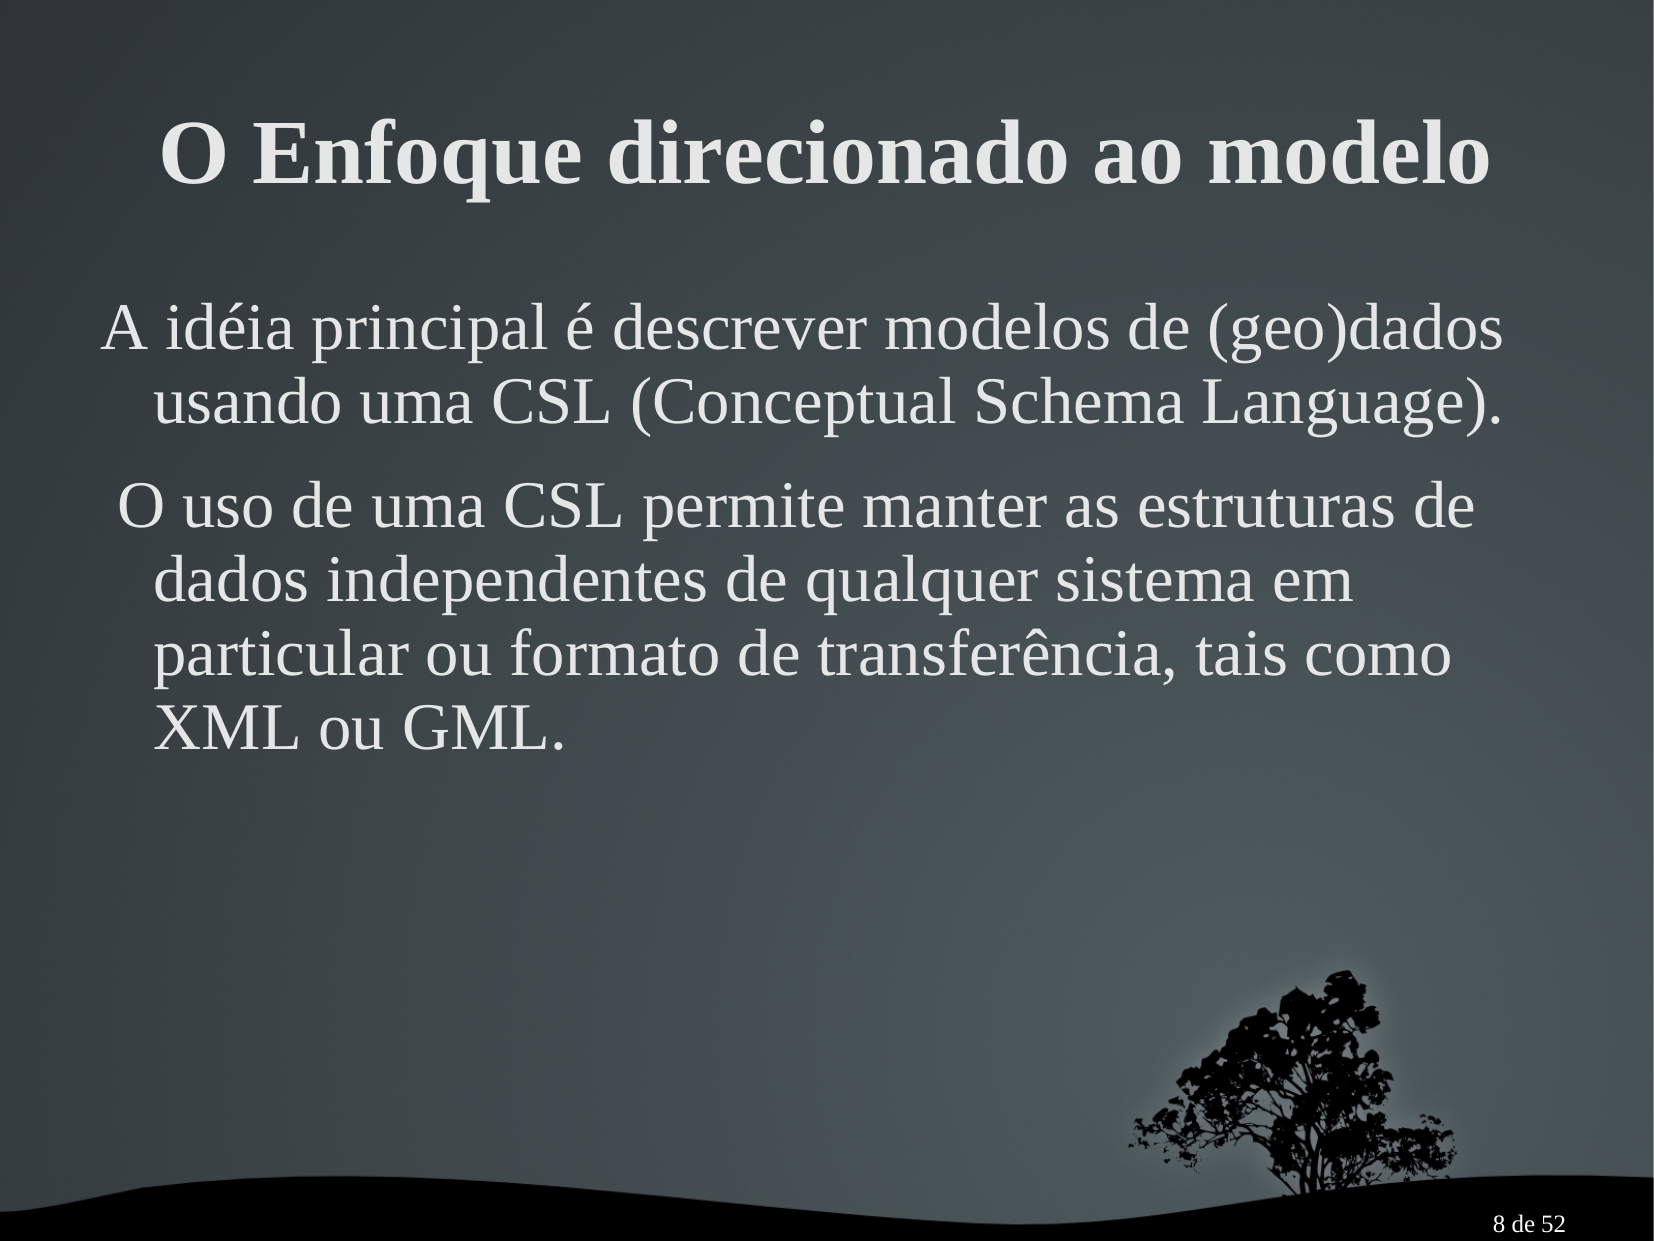

# O Enfoque direcionado ao modelo
A idéia principal é descrever modelos de (geo)dados usando uma CSL (Conceptual Schema Language).
 O uso de uma CSL permite manter as estruturas de dados independentes de qualquer sistema em particular ou formato de transferência, tais como XML ou GML.
8